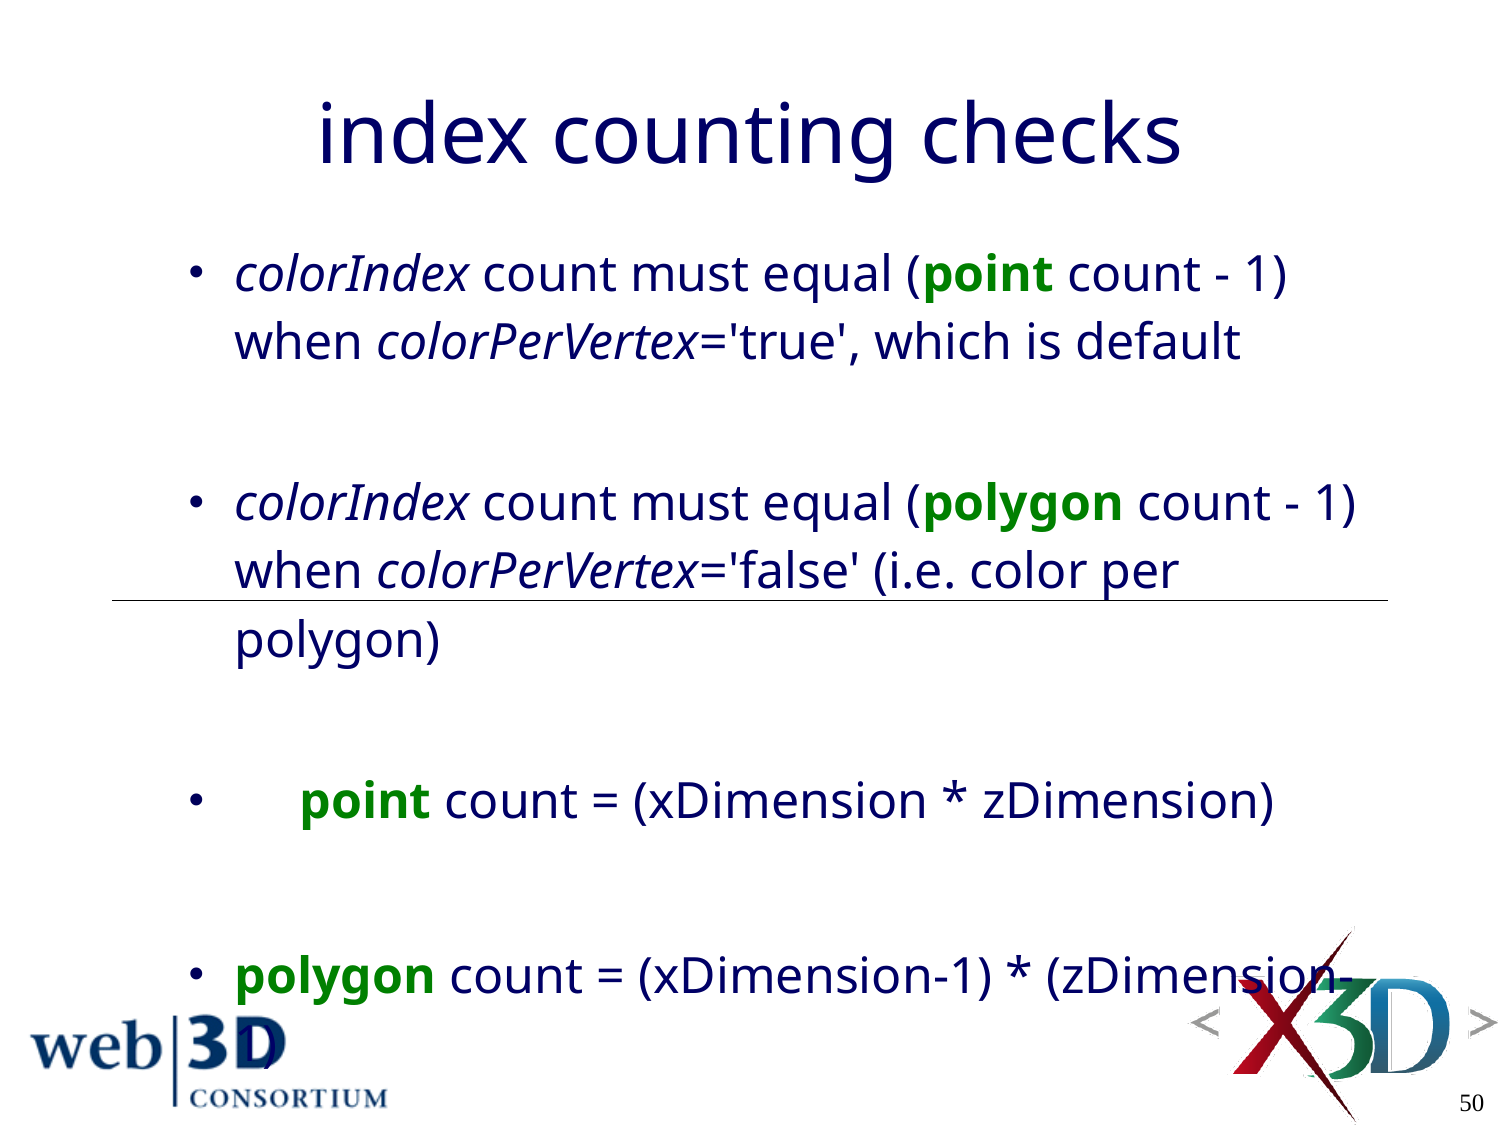

# index counting checks
colorIndex count must equal (point count - 1) when colorPerVertex='true', which is default
colorIndex count must equal (polygon count - 1) when colorPerVertex='false' (i.e. color per polygon)
 point count = (xDimension * zDimension)
polygon count = (xDimension-1) * (zDimension-1)